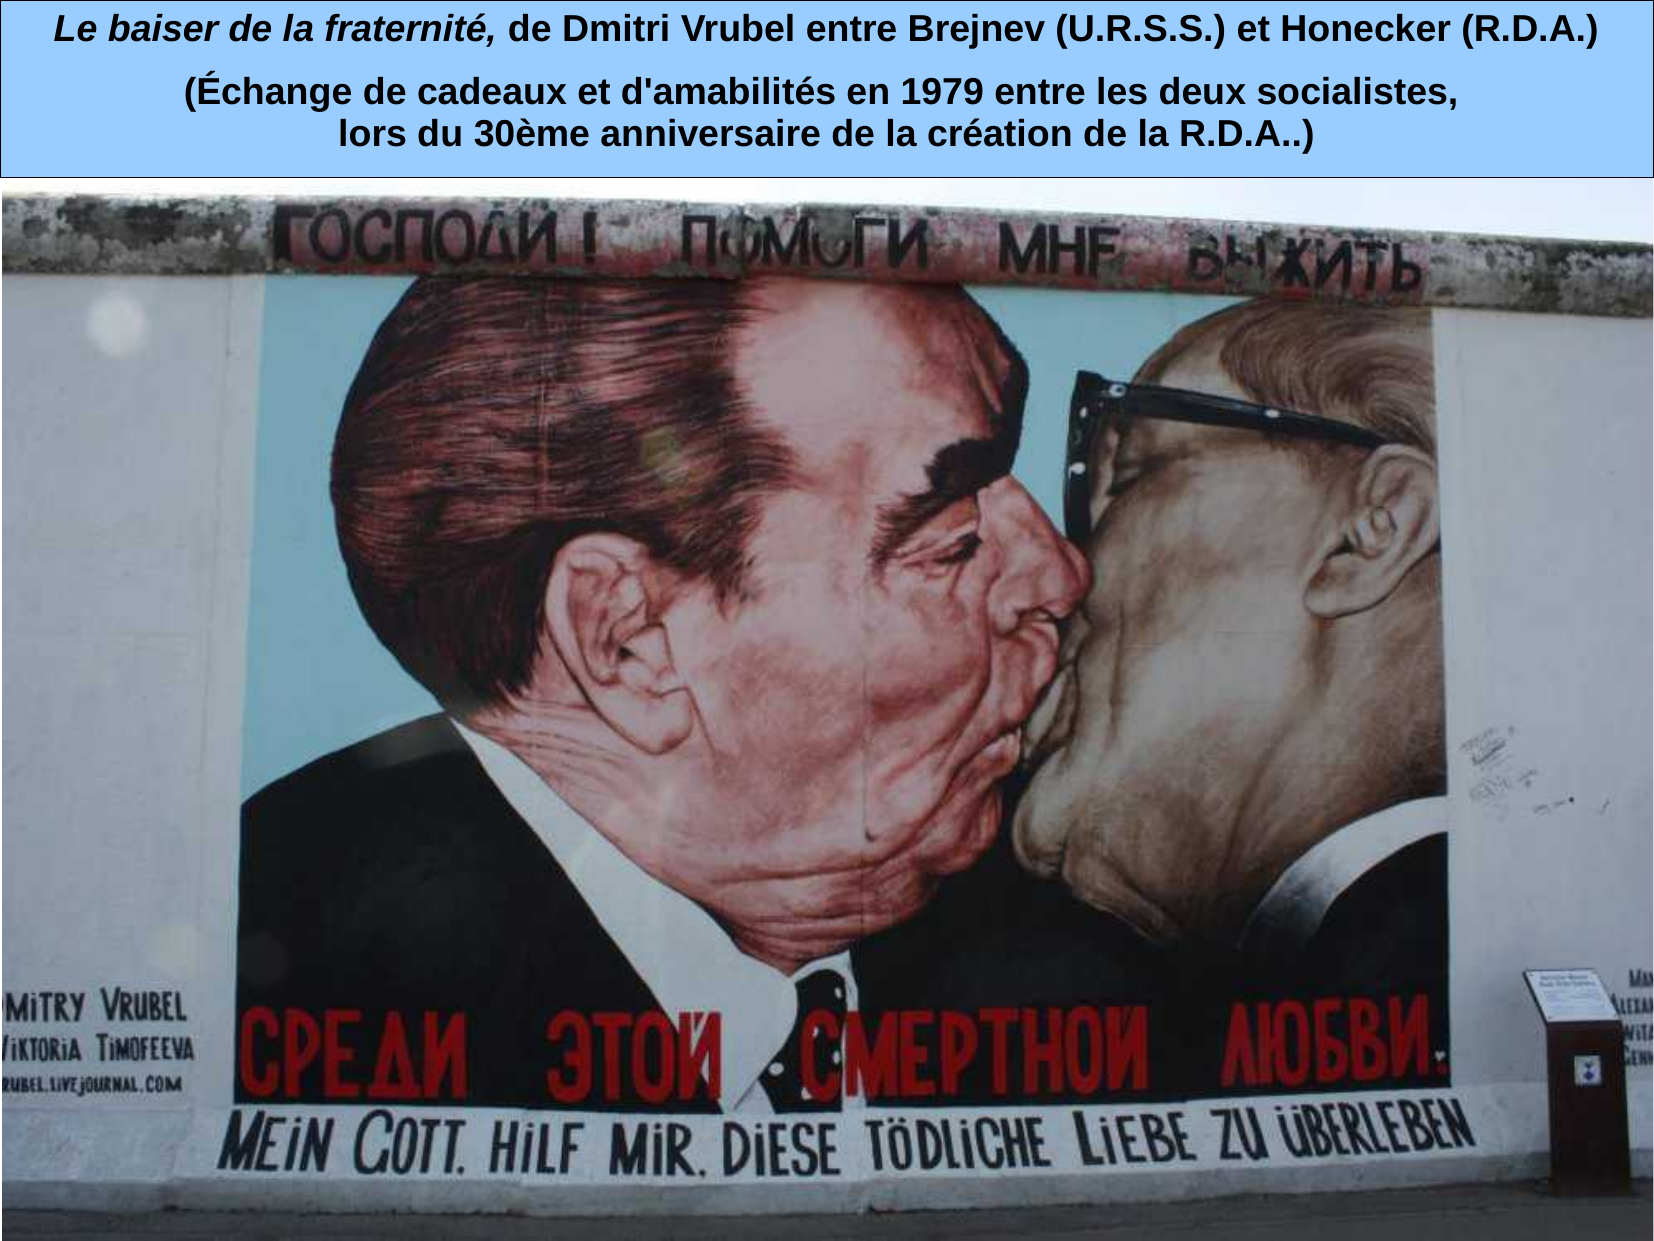

Le baiser de la fraternité, de Dmitri Vrubel entre Brejnev (U.R.S.S.) et Honecker (R.D.A.)
(Échange de cadeaux et d'amabilités en 1979 entre les deux socialistes,
lors du 30ème anniversaire de la création de la R.D.A..)